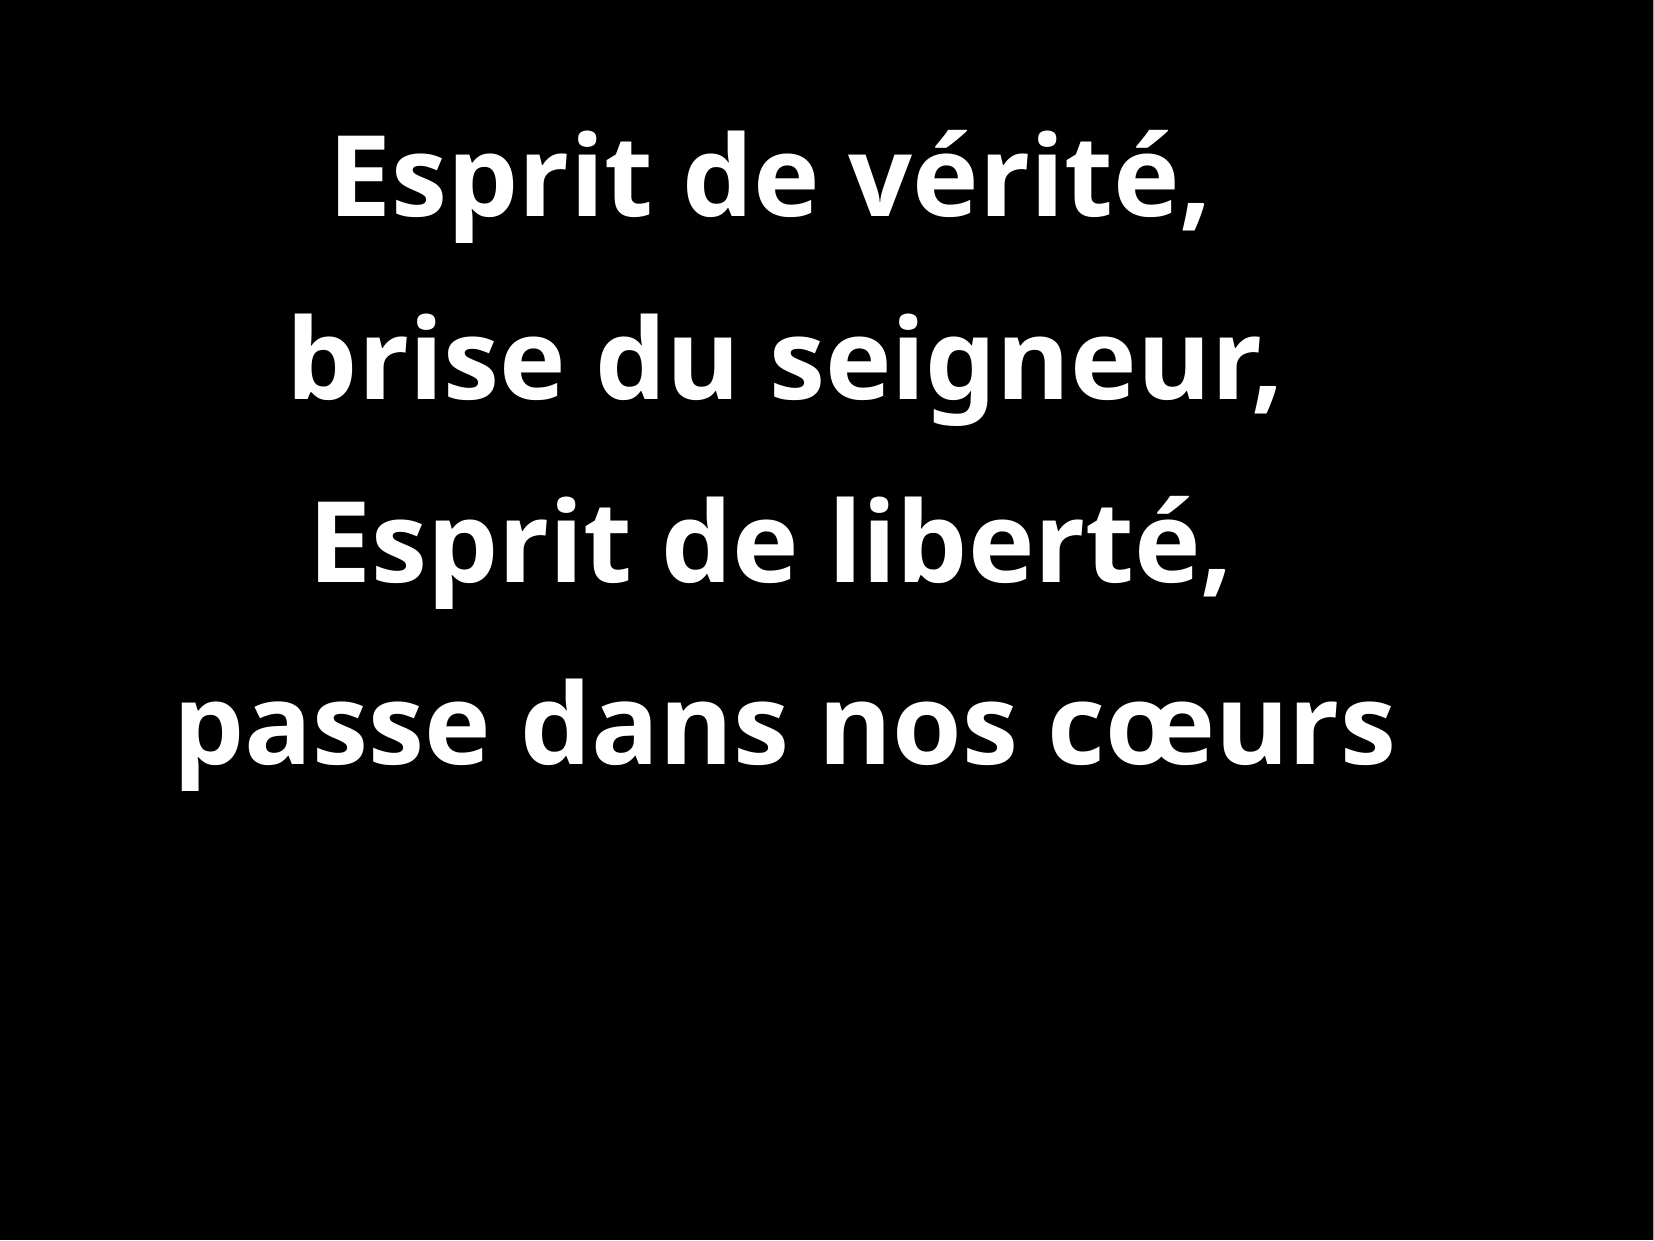

# Esprit de vérité,
brise du seigneur,
Esprit de liberté,
passe dans nos cœurs